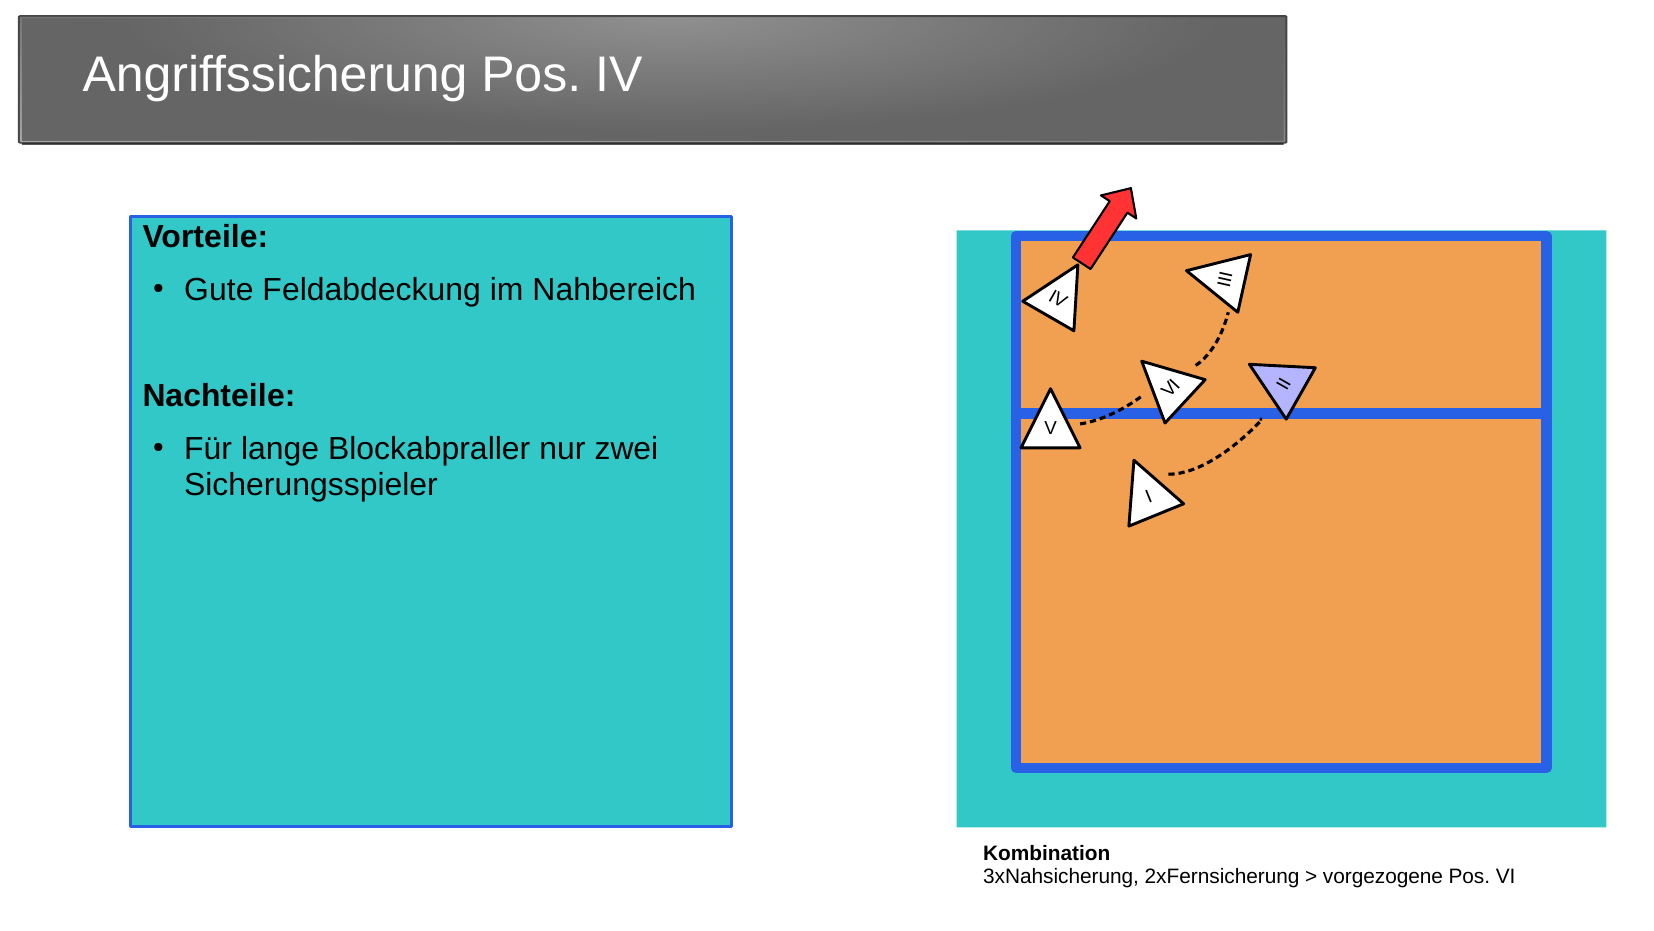

# Angriffssicherung Pos. IV
Vorteile:
Gute Feldabdeckung im Nahbereich
Nachteile:
Für lange Blockabpraller nur zwei Sicherungsspieler
d
III
IV
II
VI
V
I
Kombination
3xNahsicherung, 2xFernsicherung > vorgezogene Pos. VI
I
I
I
I
I
I
II
II
II
III
III
III
IV
IV
IV
V
V
V
VI
VI
VI